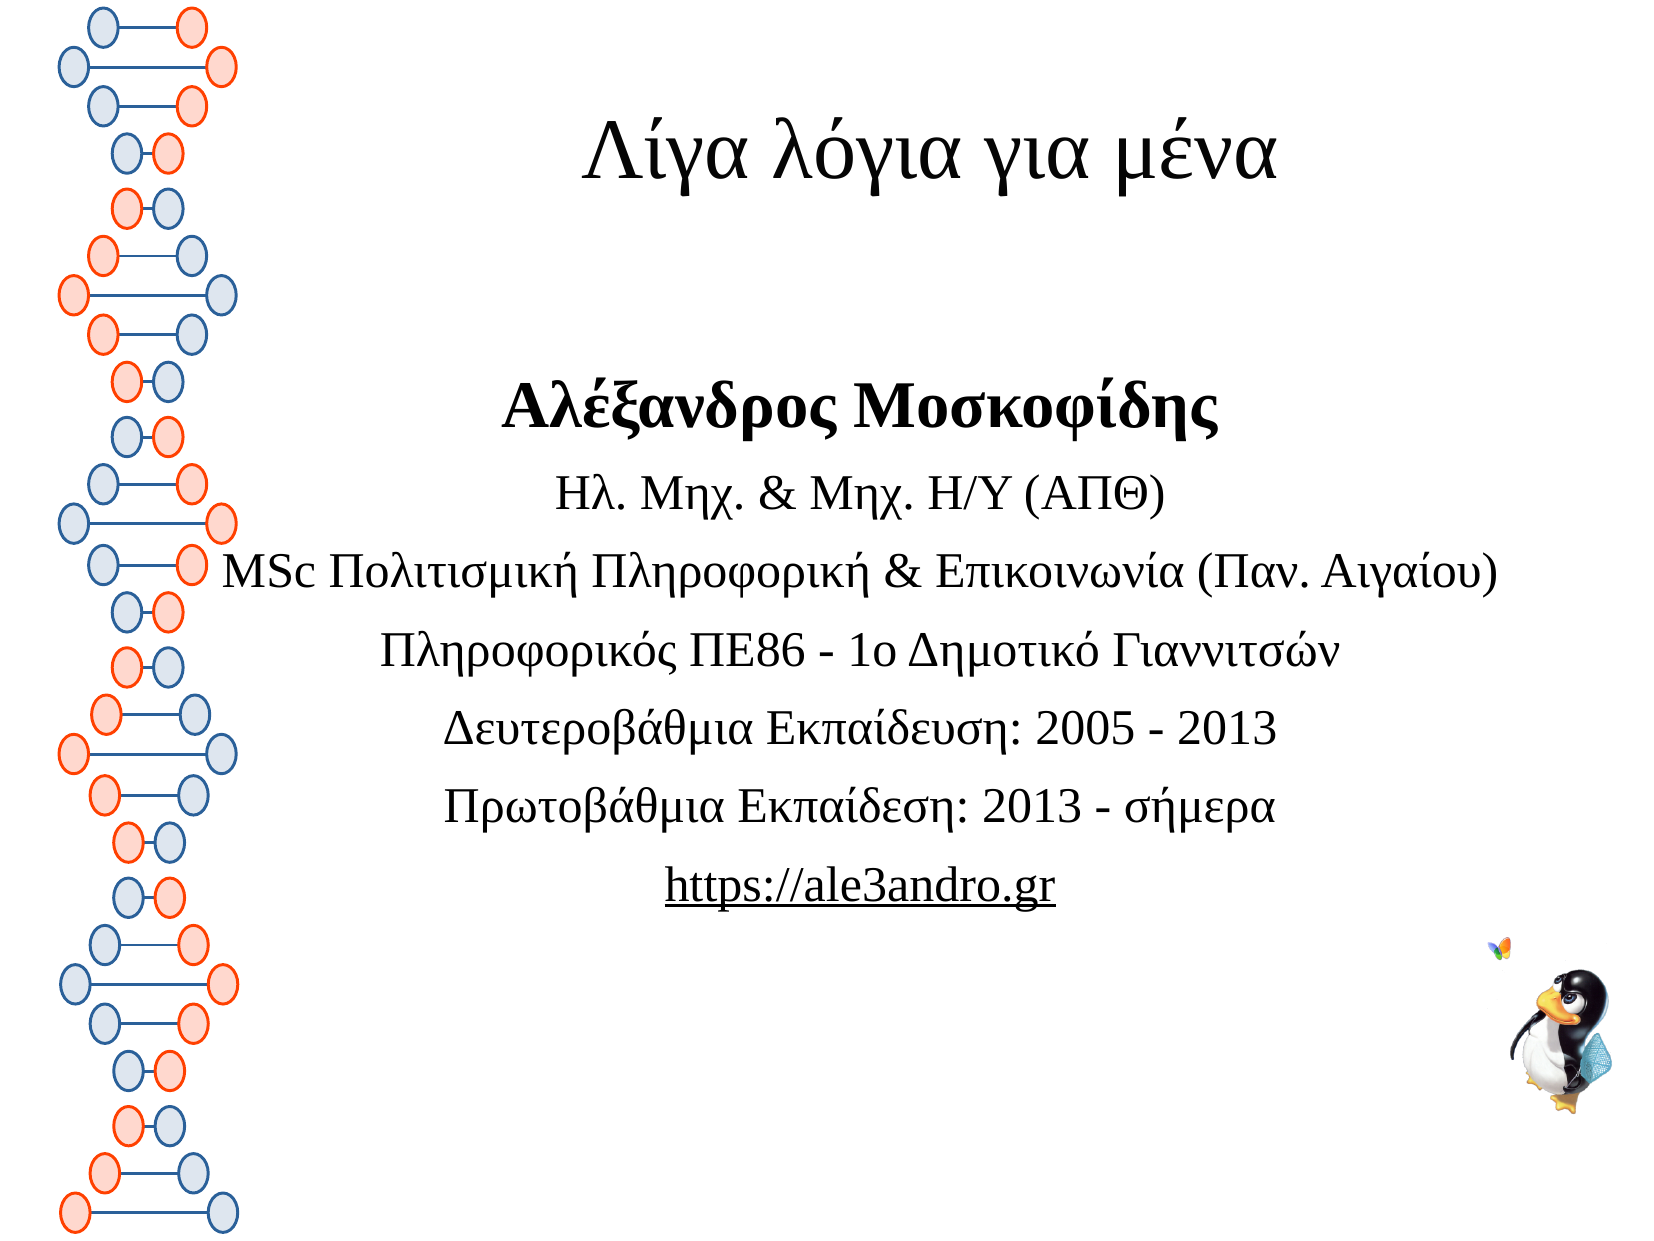

# Λίγα λόγια για μένα
Αλέξανδρος Μοσκοφίδης
Ηλ. Μηχ. & Μηχ. Η/Υ (ΑΠΘ)
MSc Πολιτισμική Πληροφορική & Επικοινωνία (Παν. Αιγαίου)
Πληροφορικός ΠΕ86 - 1ο Δημοτικό Γιαννιτσών
Δευτεροβάθμια Εκπαίδευση: 2005 - 2013
Πρωτοβάθμια Εκπαίδεση: 2013 - σήμερα
https://ale3andro.gr